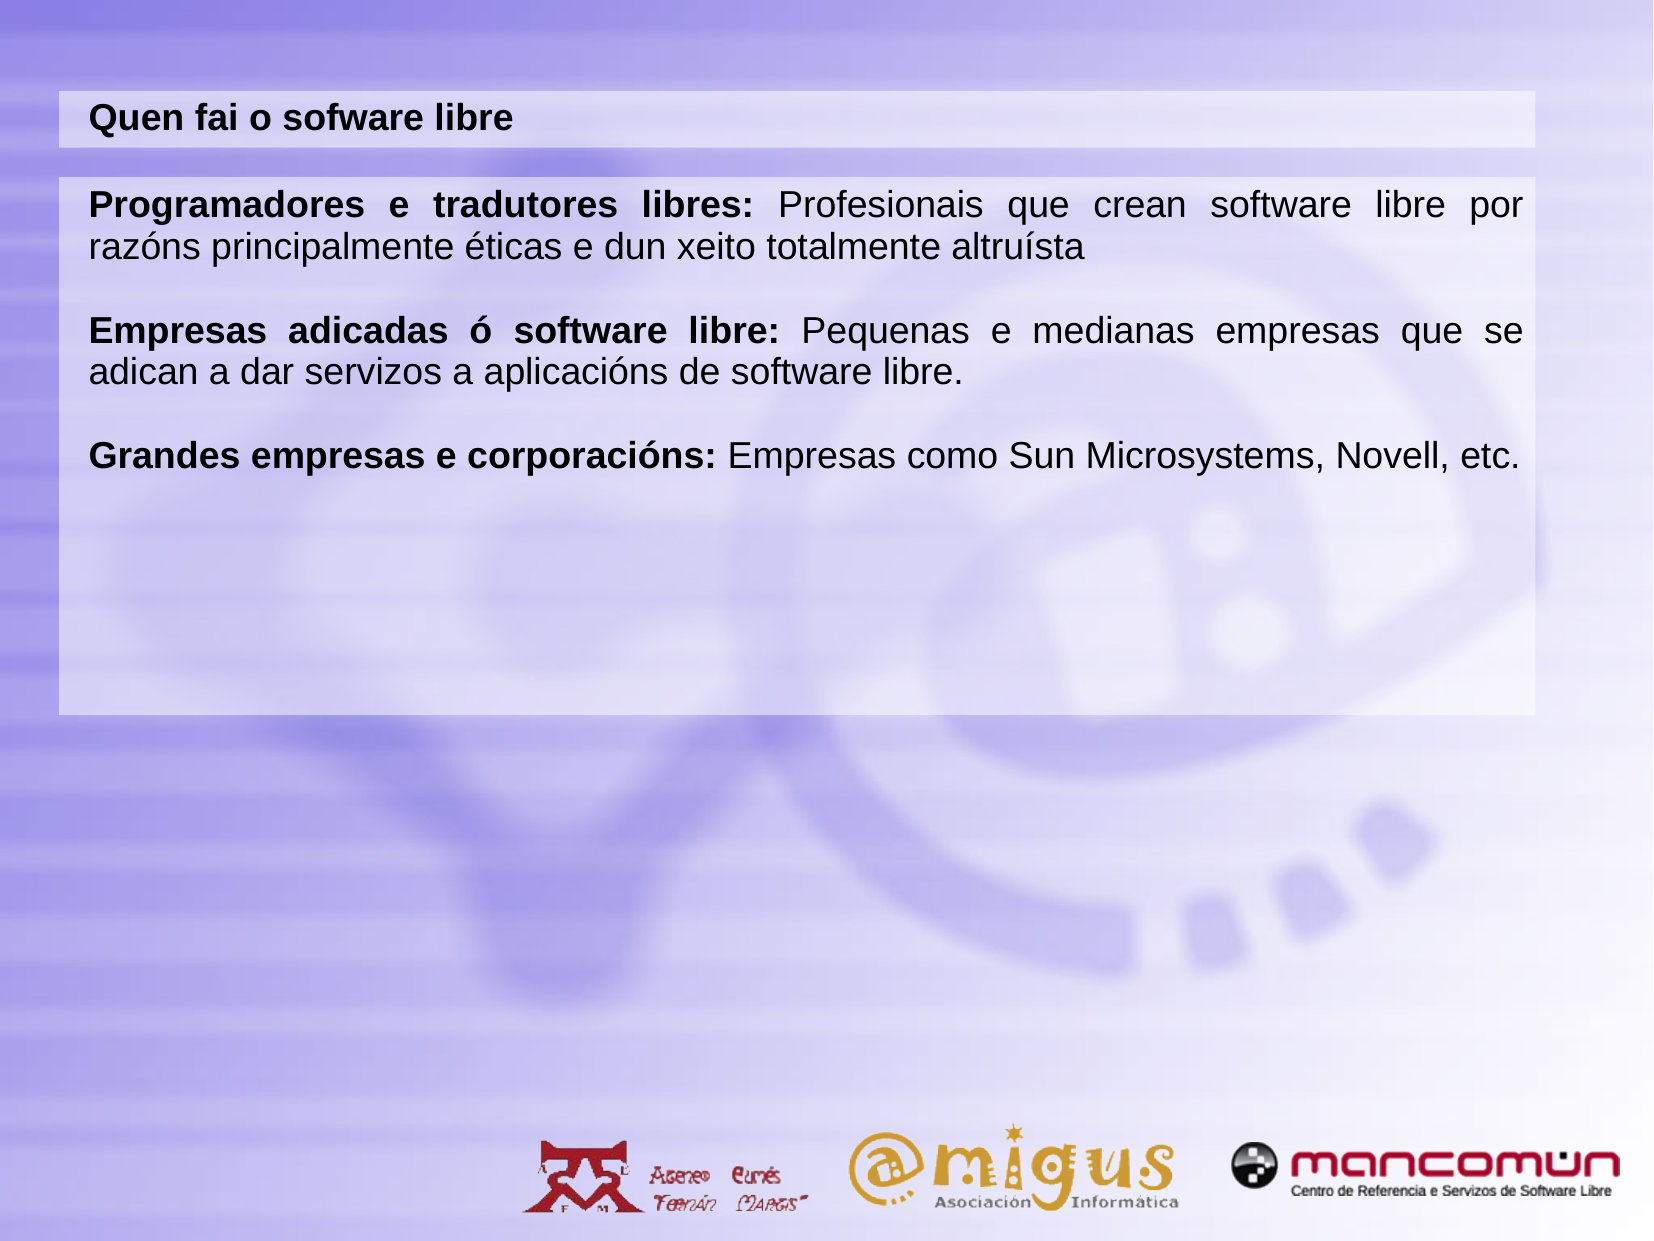

Quen fai o sofware libre
Programadores e tradutores libres: Profesionais que crean software libre por razóns principalmente éticas e dun xeito totalmente altruísta
Empresas adicadas ó software libre: Pequenas e medianas empresas que se adican a dar servizos a aplicacións de software libre.
Grandes empresas e corporacións: Empresas como Sun Microsystems, Novell, etc.